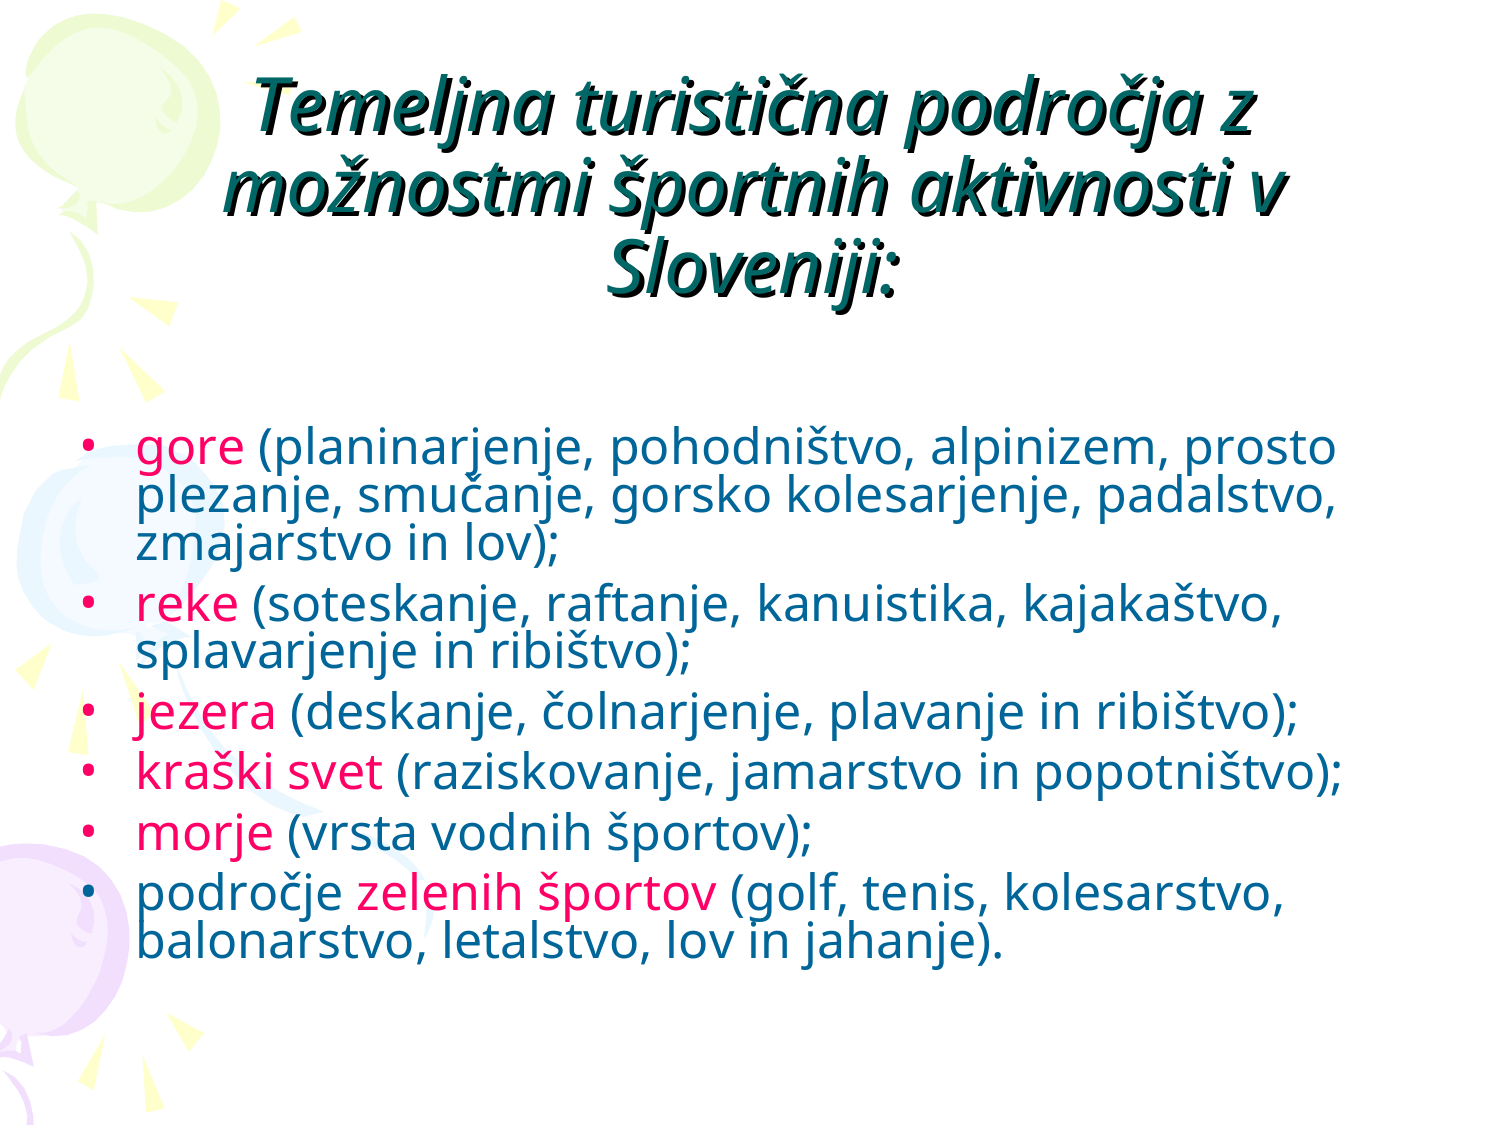

# Temeljna turistična področja z možnostmi športnih aktivnosti v Sloveniji:
gore (planinarjenje, pohodništvo, alpinizem, prosto plezanje, smučanje, gorsko kolesarjenje, padalstvo, zmajarstvo in lov);
reke (soteskanje, raftanje, kanuistika, kajakaštvo, splavarjenje in ribištvo);
jezera (deskanje, čolnarjenje, plavanje in ribištvo);
kraški svet (raziskovanje, jamarstvo in popotništvo);
morje (vrsta vodnih športov);
področje zelenih športov (golf, tenis, kolesarstvo, balonarstvo, letalstvo, lov in jahanje).